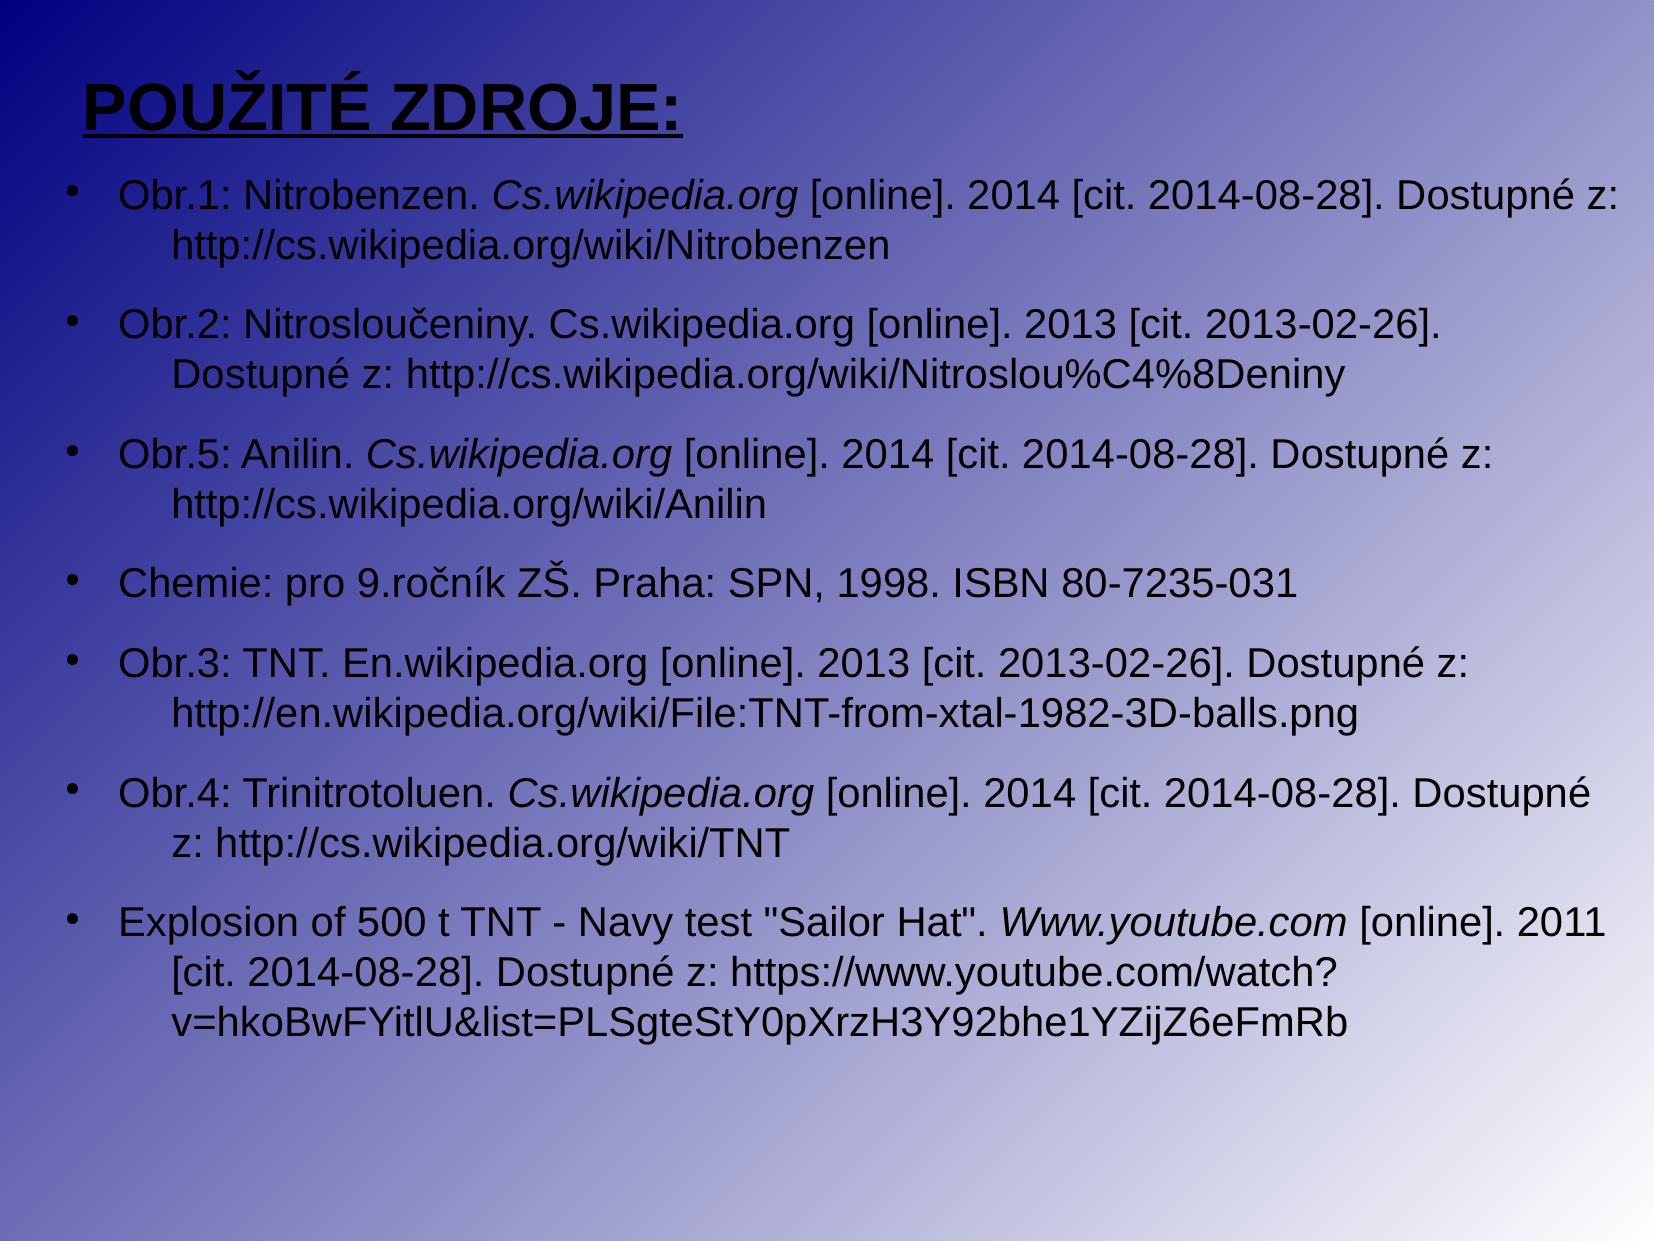

# POUŽITÉ ZDROJE:
Obr.1: Nitrobenzen. Cs.wikipedia.org [online]. 2014 [cit. 2014-08-28]. Dostupné z: http://cs.wikipedia.org/wiki/Nitrobenzen
Obr.2: Nitrosloučeniny. Cs.wikipedia.org [online]. 2013 [cit. 2013-02-26]. Dostupné z: http://cs.wikipedia.org/wiki/Nitroslou%C4%8Deniny
Obr.5: Anilin. Cs.wikipedia.org [online]. 2014 [cit. 2014-08-28]. Dostupné z: http://cs.wikipedia.org/wiki/Anilin
Chemie: pro 9.ročník ZŠ. Praha: SPN, 1998. ISBN 80-7235-031
Obr.3: TNT. En.wikipedia.org [online]. 2013 [cit. 2013-02-26]. Dostupné z: http://en.wikipedia.org/wiki/File:TNT-from-xtal-1982-3D-balls.png
Obr.4: Trinitrotoluen. Cs.wikipedia.org [online]. 2014 [cit. 2014-08-28]. Dostupné z: http://cs.wikipedia.org/wiki/TNT
Explosion of 500 t TNT - Navy test "Sailor Hat". Www.youtube.com [online]. 2011 [cit. 2014-08-28]. Dostupné z: https://www.youtube.com/watch?v=hkoBwFYitlU&list=PLSgteStY0pXrzH3Y92bhe1YZijZ6eFmRb